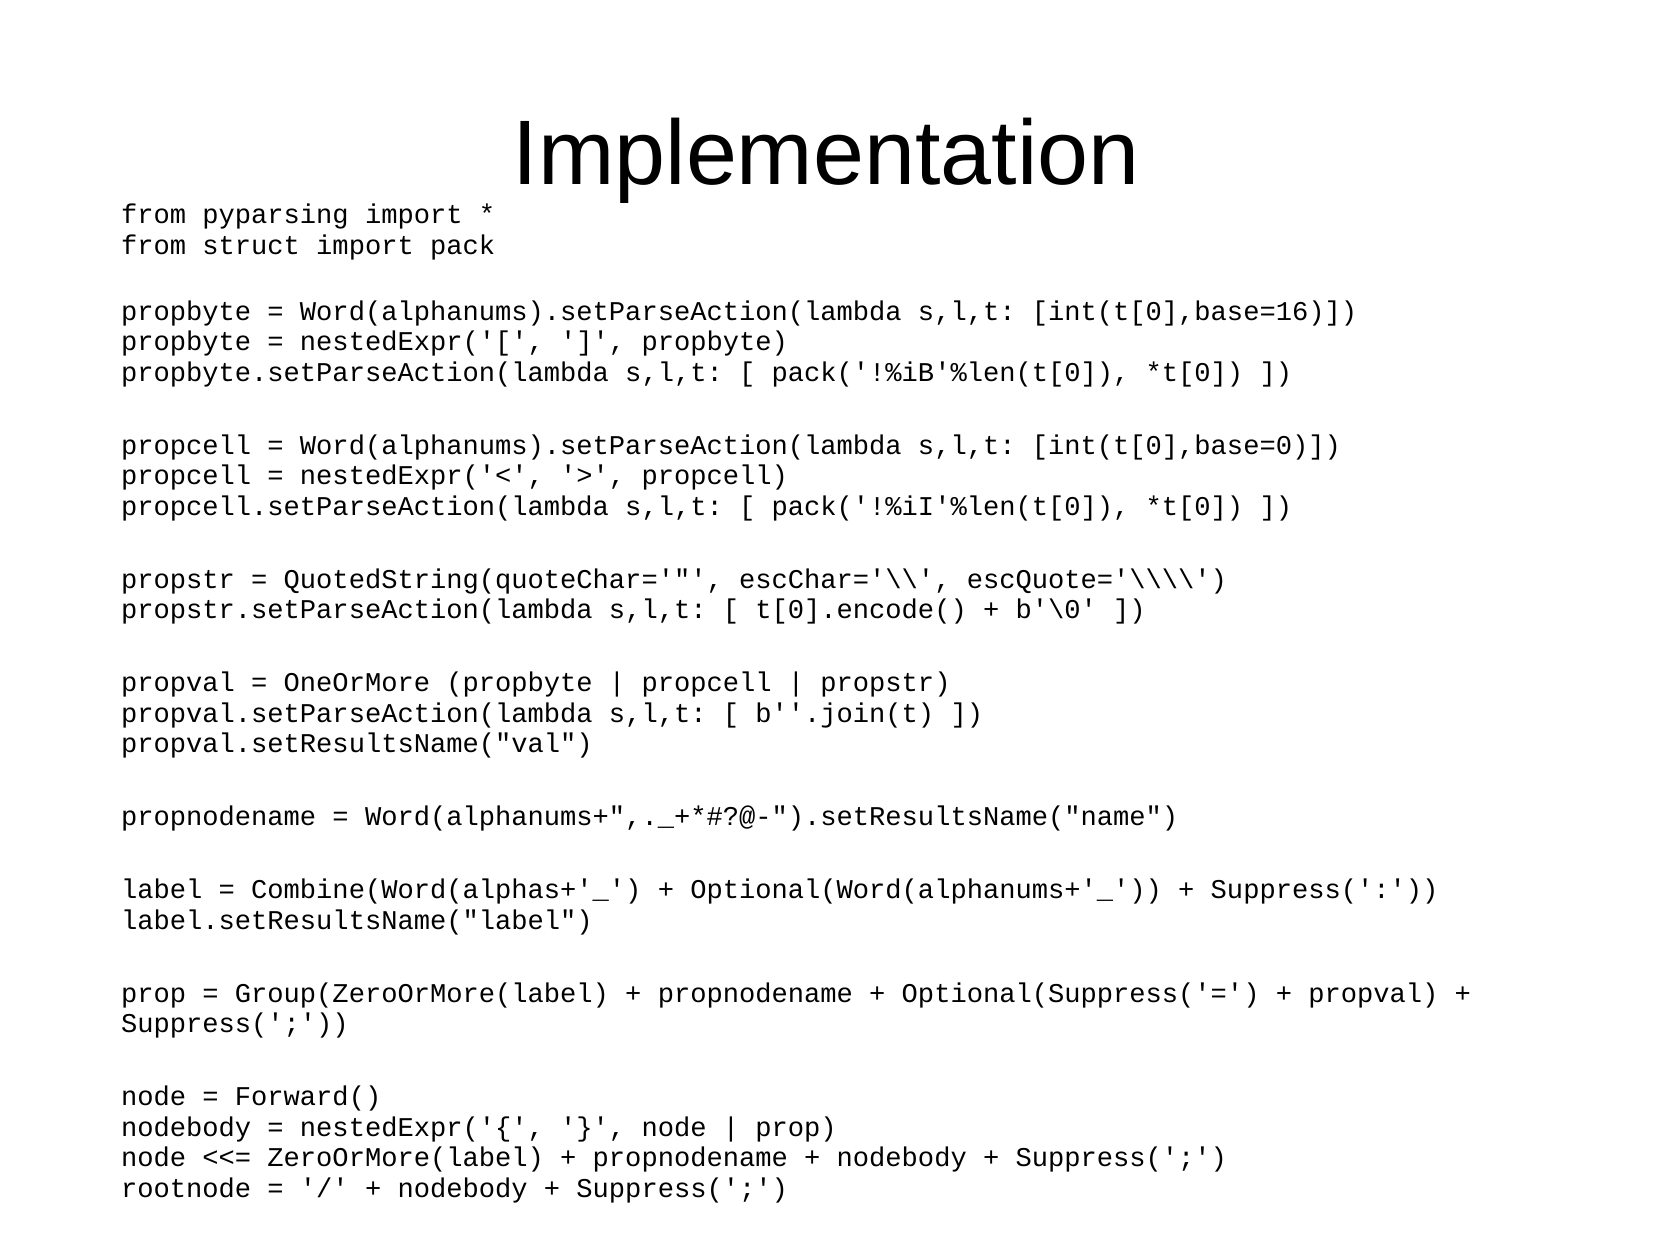

# Implementation
from pyparsing import *
from struct import pack
propbyte = Word(alphanums).setParseAction(lambda s,l,t: [int(t[0],base=16)])
propbyte = nestedExpr('[', ']', propbyte)
propbyte.setParseAction(lambda s,l,t: [ pack('!%iB'%len(t[0]), *t[0]) ])
propcell = Word(alphanums).setParseAction(lambda s,l,t: [int(t[0],base=0)])
propcell = nestedExpr('<', '>', propcell)
propcell.setParseAction(lambda s,l,t: [ pack('!%iI'%len(t[0]), *t[0]) ])
propstr = QuotedString(quoteChar='"', escChar='\\', escQuote='\\\\')
propstr.setParseAction(lambda s,l,t: [ t[0].encode() + b'\0' ])
propval = OneOrMore (propbyte | propcell | propstr)
propval.setParseAction(lambda s,l,t: [ b''.join(t) ])
propval.setResultsName("val")
propnodename = Word(alphanums+",._+*#?@-").setResultsName("name")
label = Combine(Word(alphas+'_') + Optional(Word(alphanums+'_')) + Suppress(':'))
label.setResultsName("label")
prop = Group(ZeroOrMore(label) + propnodename + Optional(Suppress('=') + propval) + Suppress(';'))
node = Forward()
nodebody = nestedExpr('{', '}', node | prop)
node <<= ZeroOrMore(label) + propnodename + nodebody + Suppress(';')
rootnode = '/' + nodebody + Suppress(';')